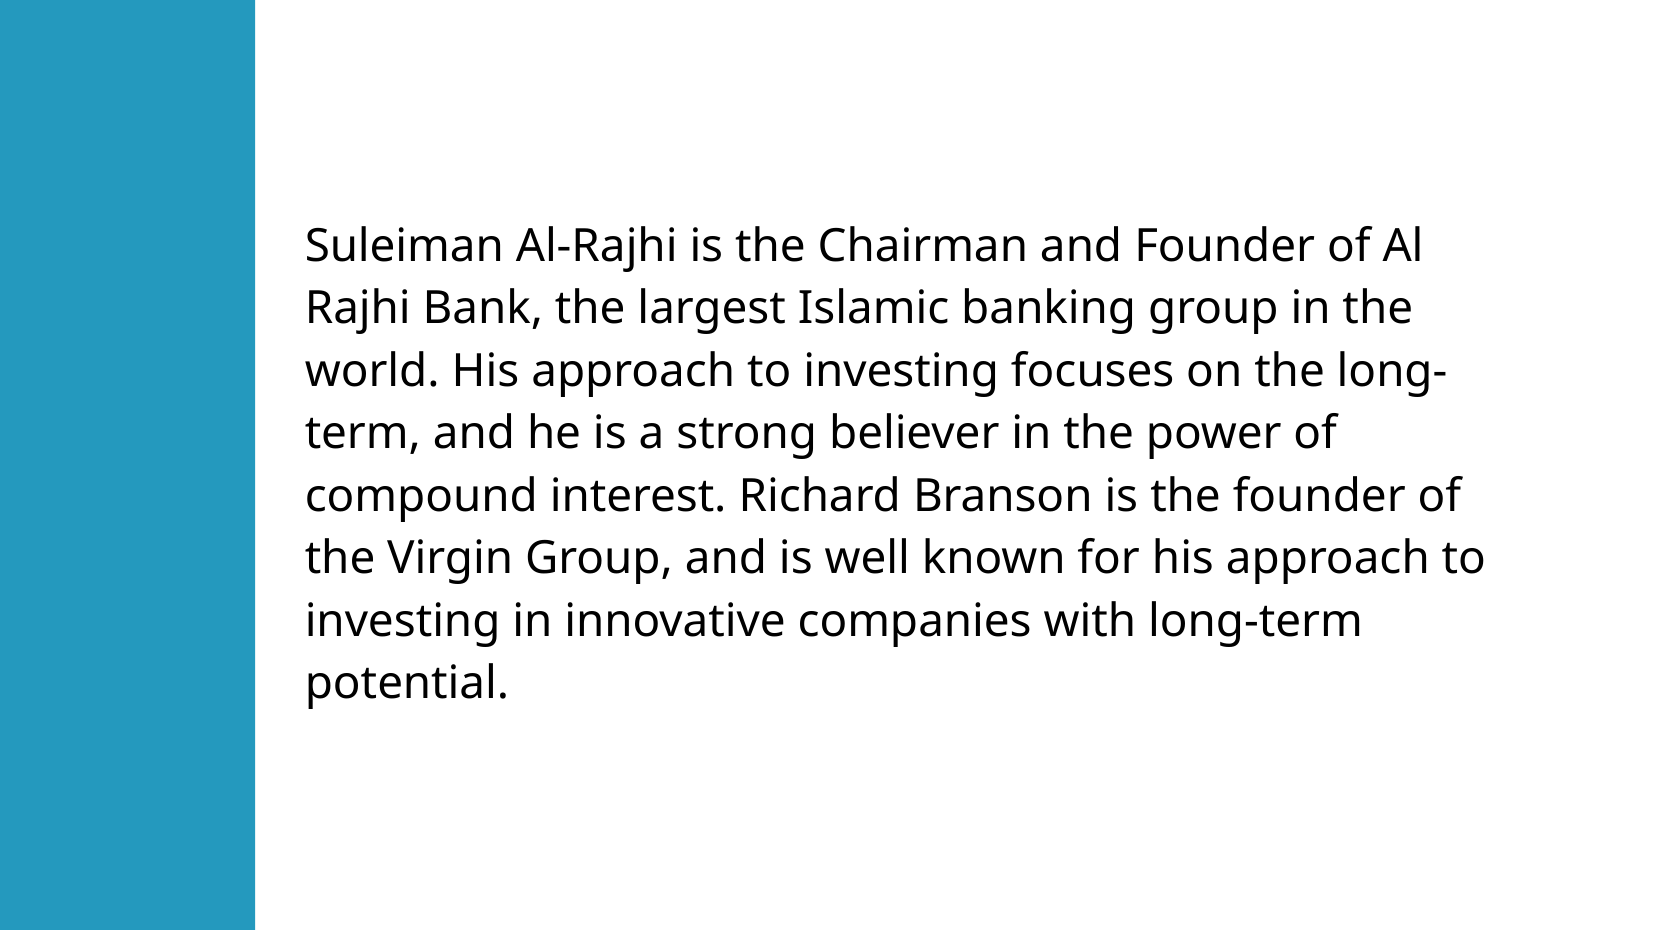

# Suleiman Al-Rajhi is the Chairman and Founder of Al Rajhi Bank, the largest Islamic banking group in the world. His approach to investing focuses on the long-term, and he is a strong believer in the power of compound interest. Richard Branson is the founder of the Virgin Group, and is well known for his approach to investing in innovative companies with long-term potential.